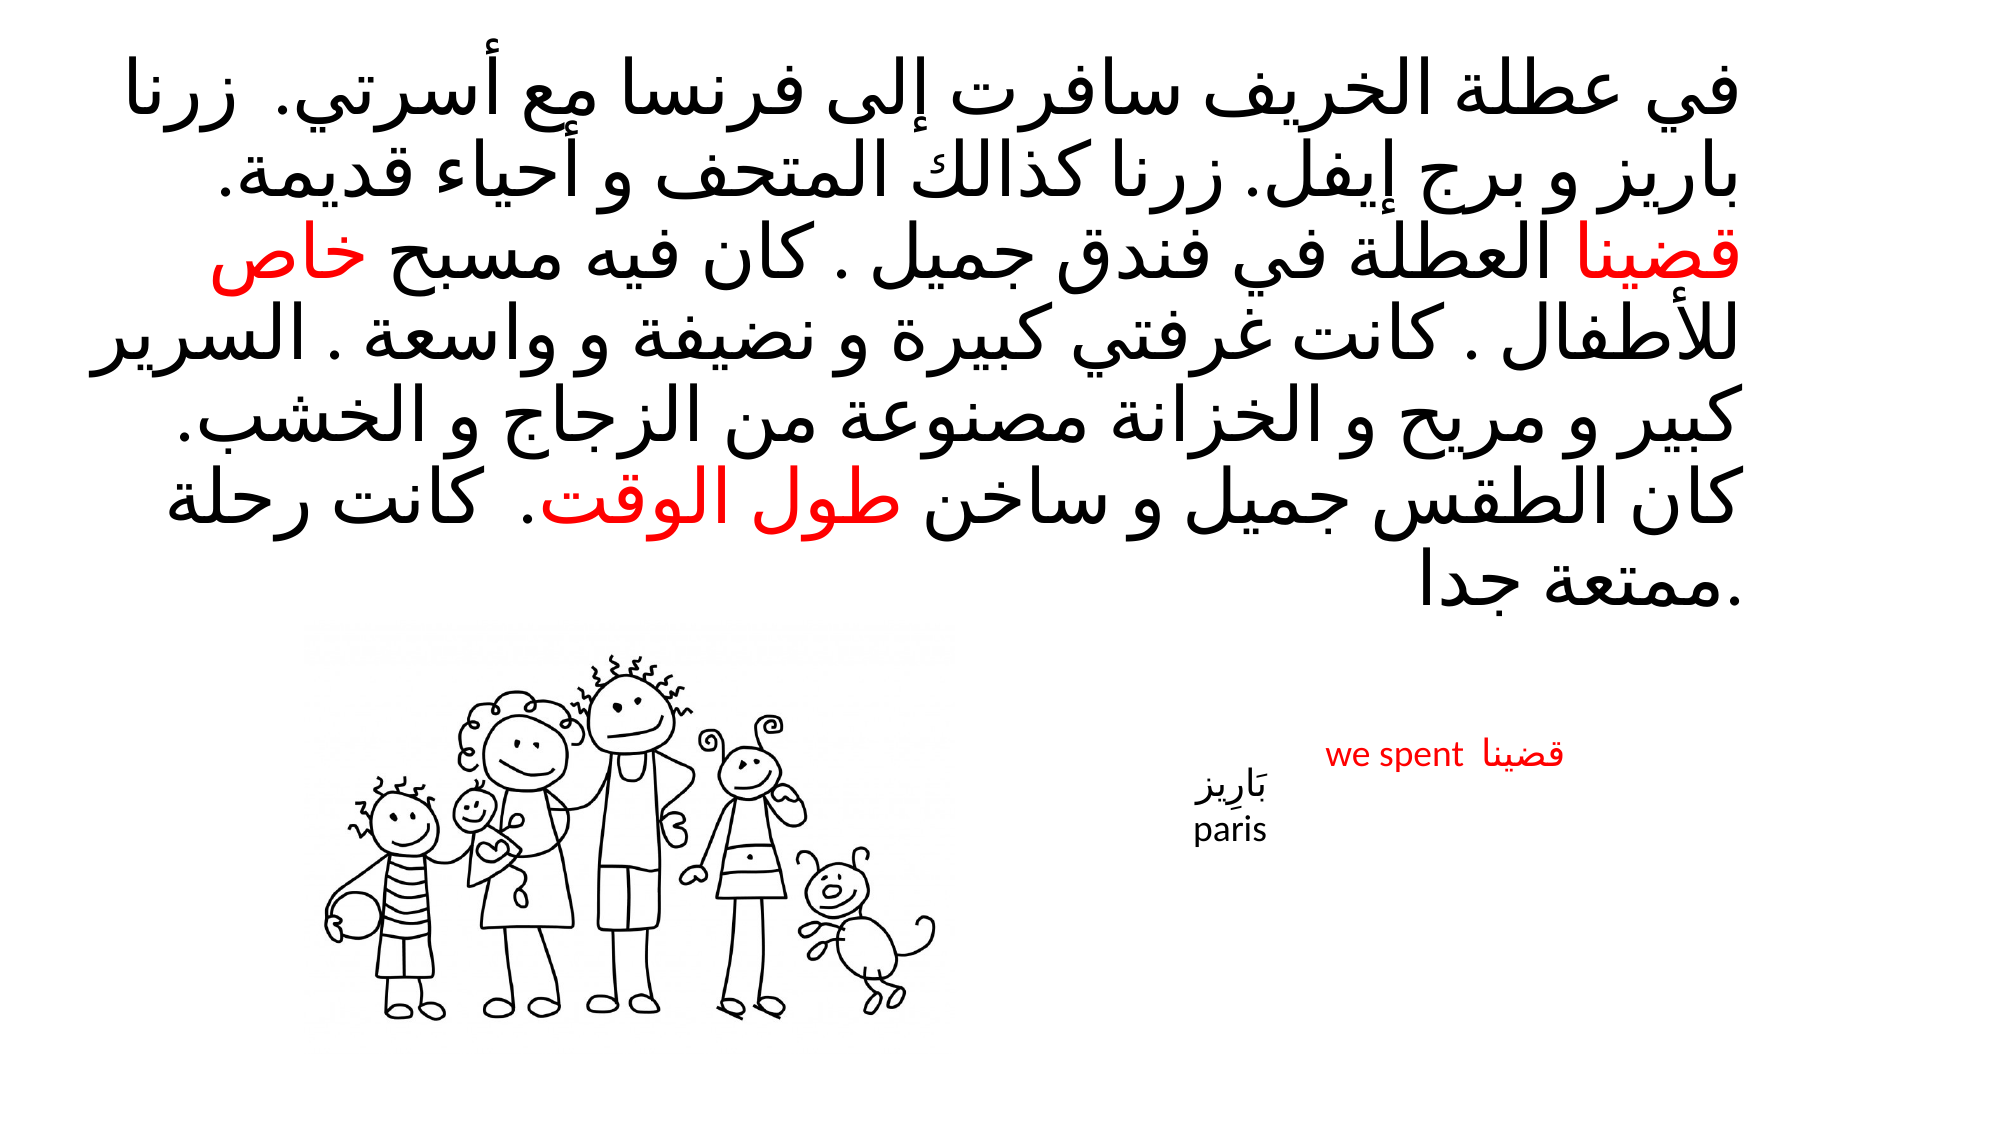

# في عطلة الخريف سافرت إلى فرنسا مع أسرتي. زرنا باريز و برج إيفل. زرنا كذالك المتحف و أحياء قديمة. قضينا العطلة في فندق جميل . كان فيه مسبح خاص للأطفال . كانت غرفتي كبيرة و نضيفة و واسعة . السرير كبير و مريح و الخزانة مصنوعة من الزجاج و الخشب. كان الطقس جميل و ساخن طول الوقت. كانت رحلة ممتعة جدا.
 we spent قضينا
 بَارِيز
paris